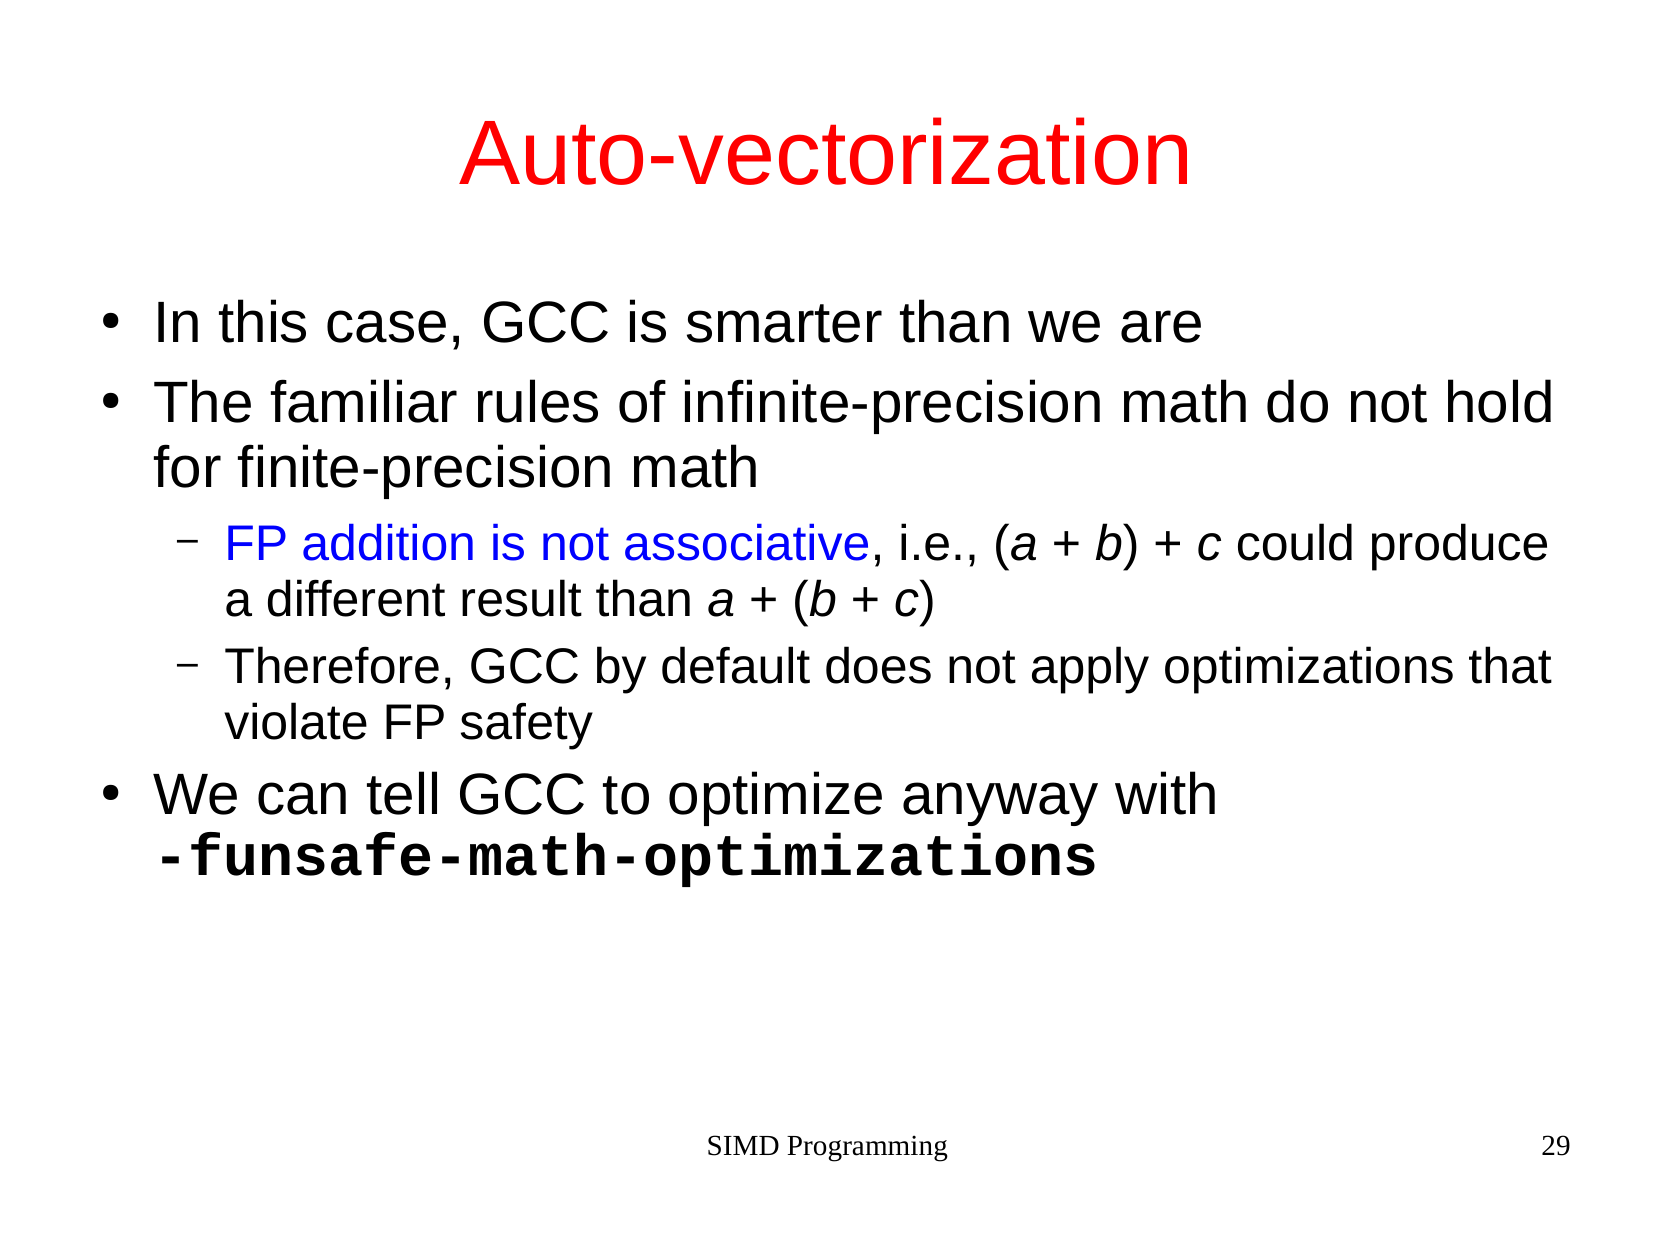

# Auto-vectorization
In this case, GCC is smarter than we are
The familiar rules of infinite-precision math do not hold for finite-precision math
FP addition is not associative, i.e., (a + b) + c could produce a different result than a + (b + c)
Therefore, GCC by default does not apply optimizations that violate FP safety
We can tell GCC to optimize anyway with
-funsafe-math-optimizations
SIMD Programming
29